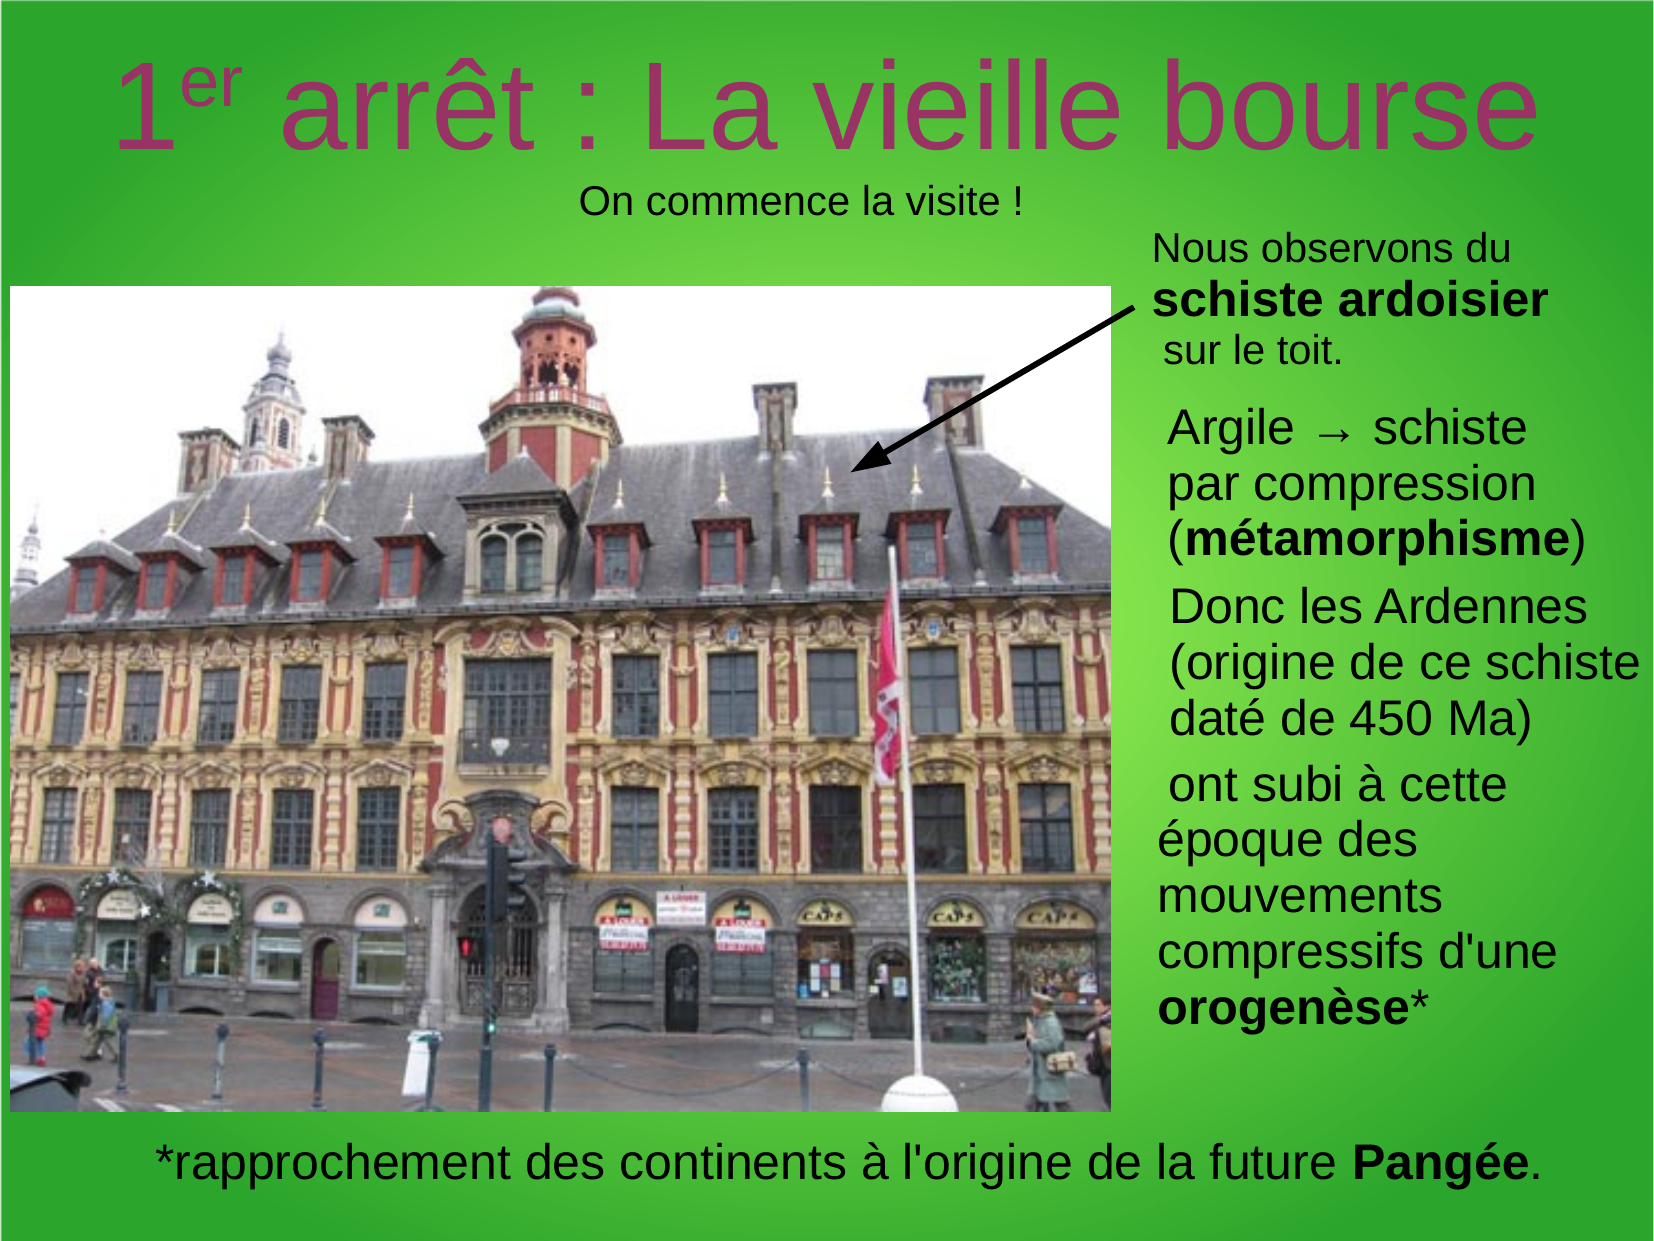

# 1er arrêt : La vieille bourse
On commence la visite !
Nous observons du schiste ardoisier
 sur le toit.
Argile → schiste par compression (métamorphisme)
Donc les Ardennes (origine de ce schiste daté de 450 Ma)
 ont subi à cette époque des mouvements compressifs d'une orogenèse*
 *rapprochement des continents à l'origine de la future Pangée.